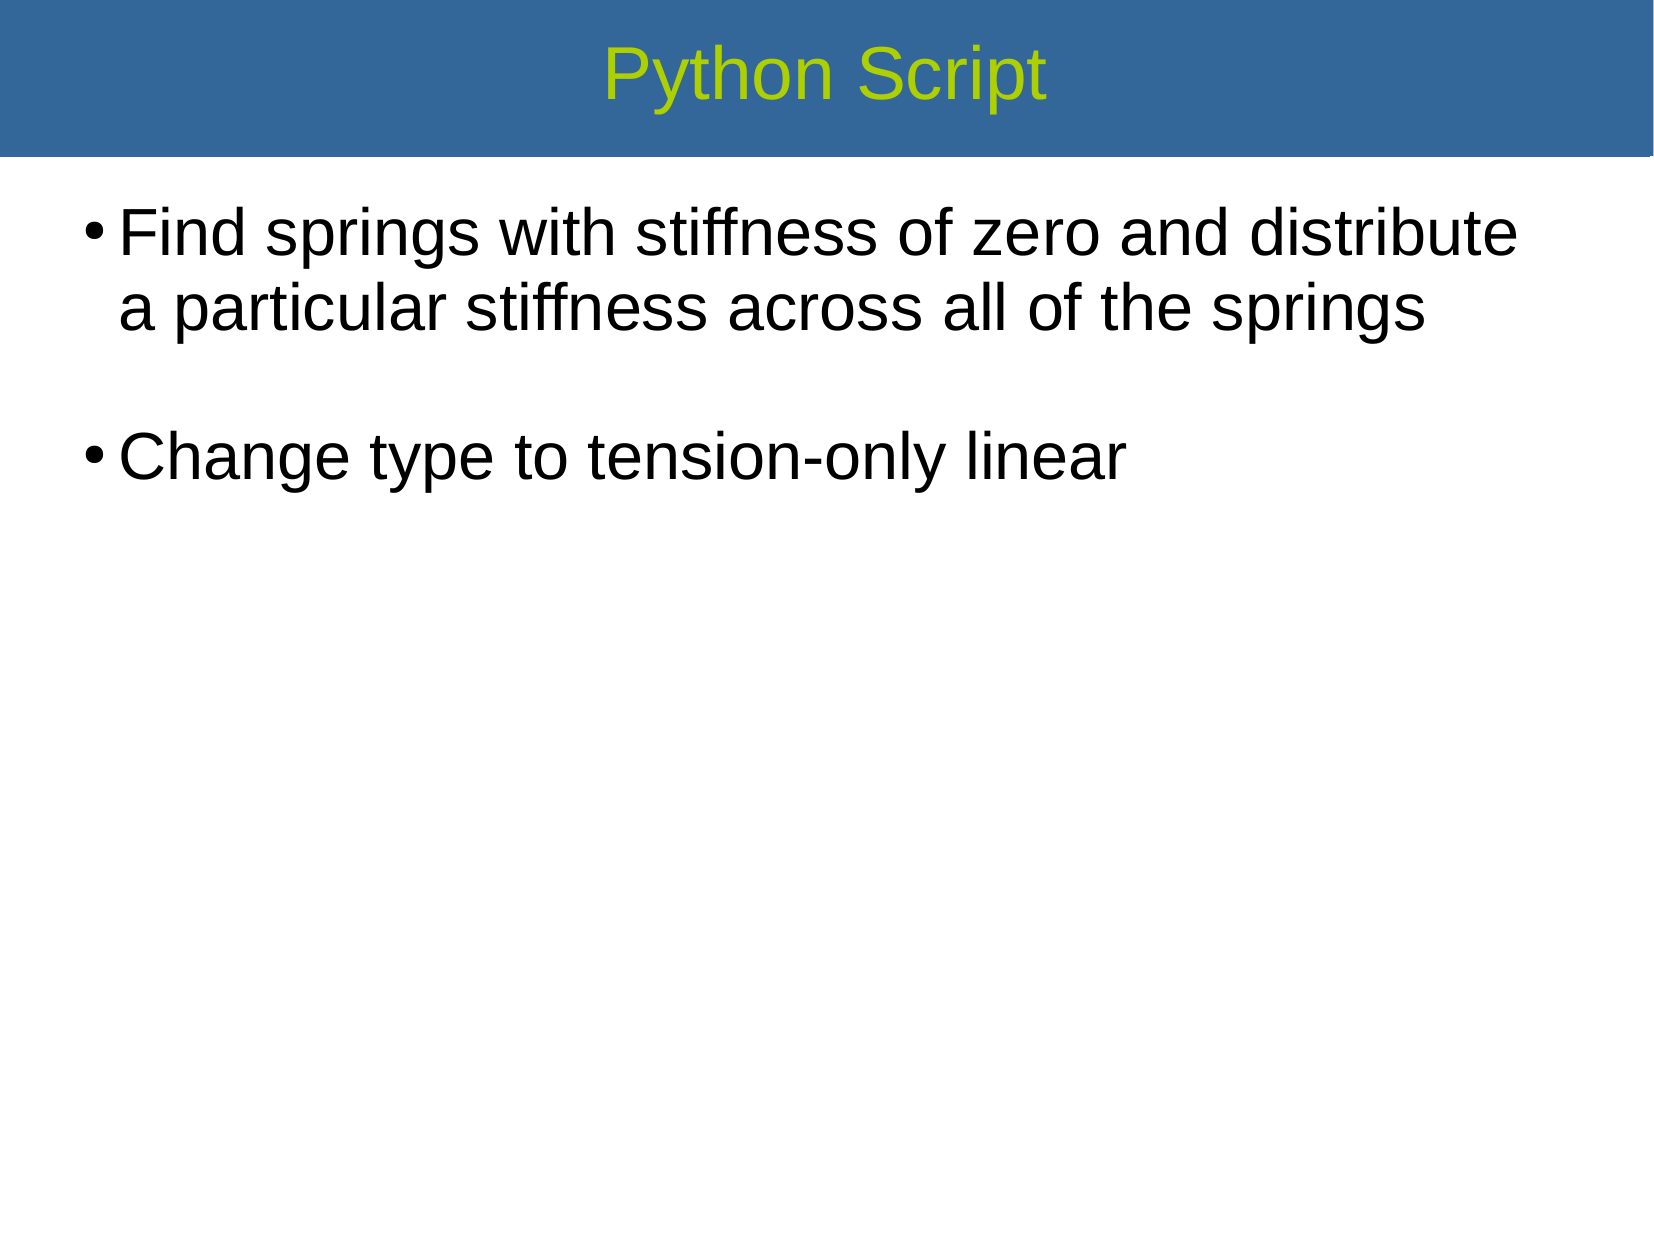

Python Script
# Find springs with stiffness of zero and distribute a particular stiffness across all of the springs
Change type to tension-only linear